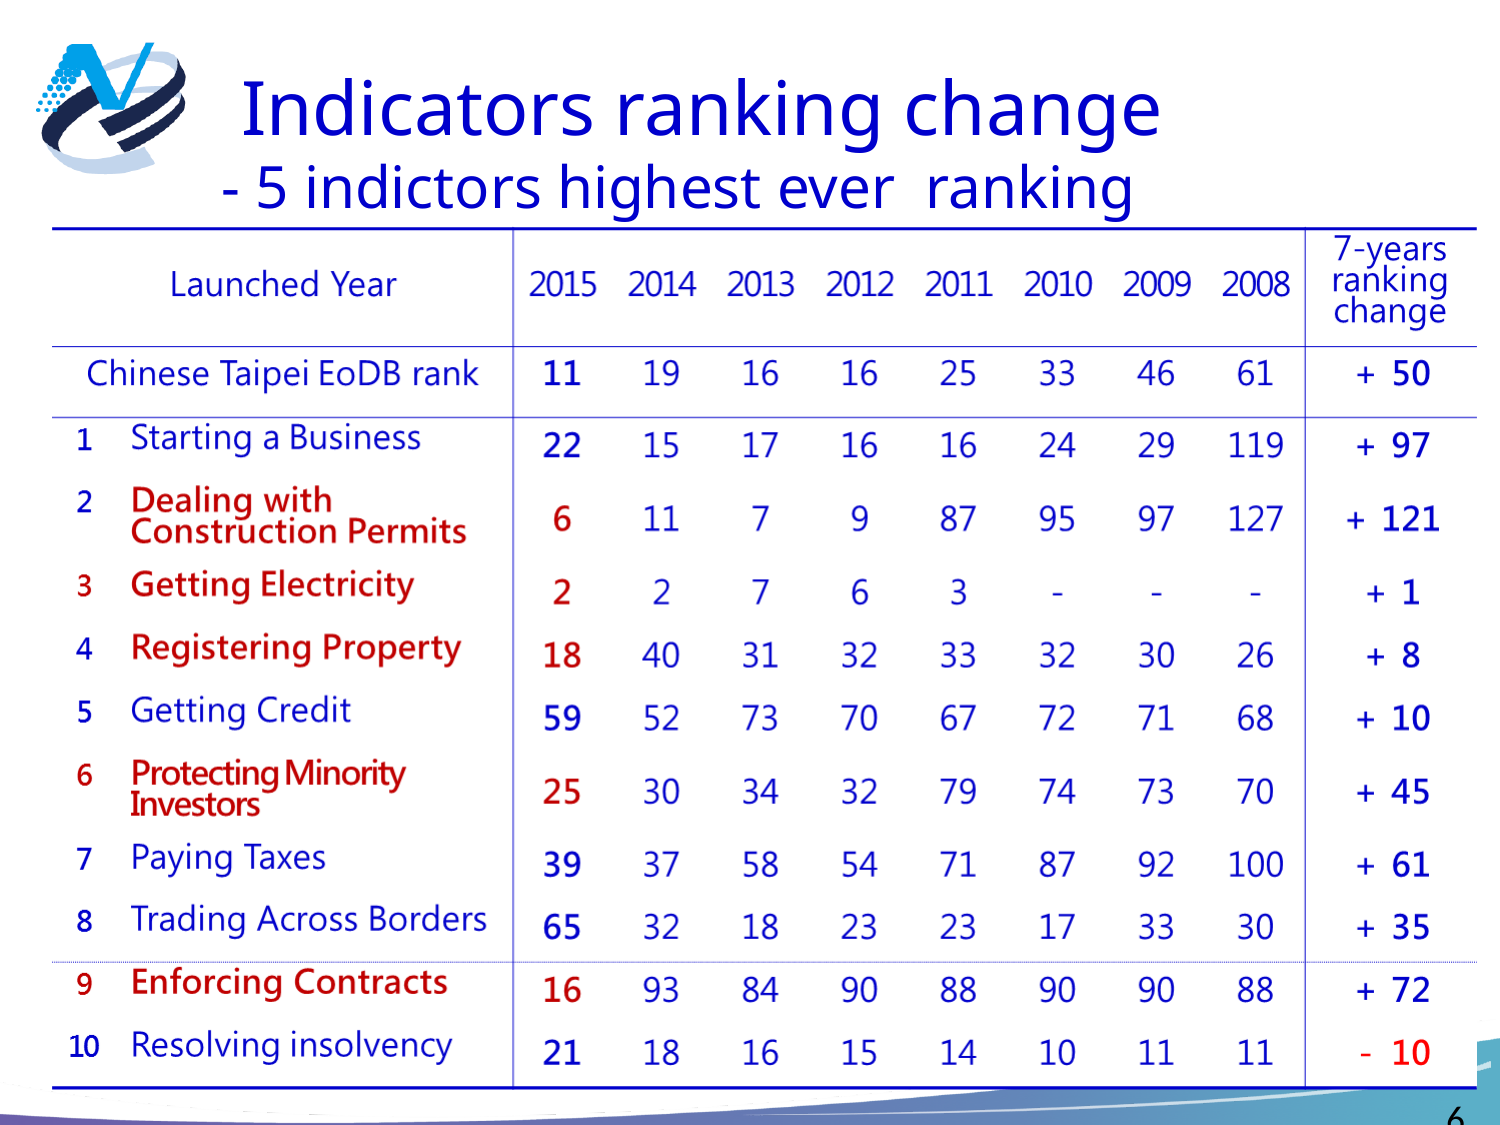

Indicators ranking change
- 5 indictors highest ever ranking